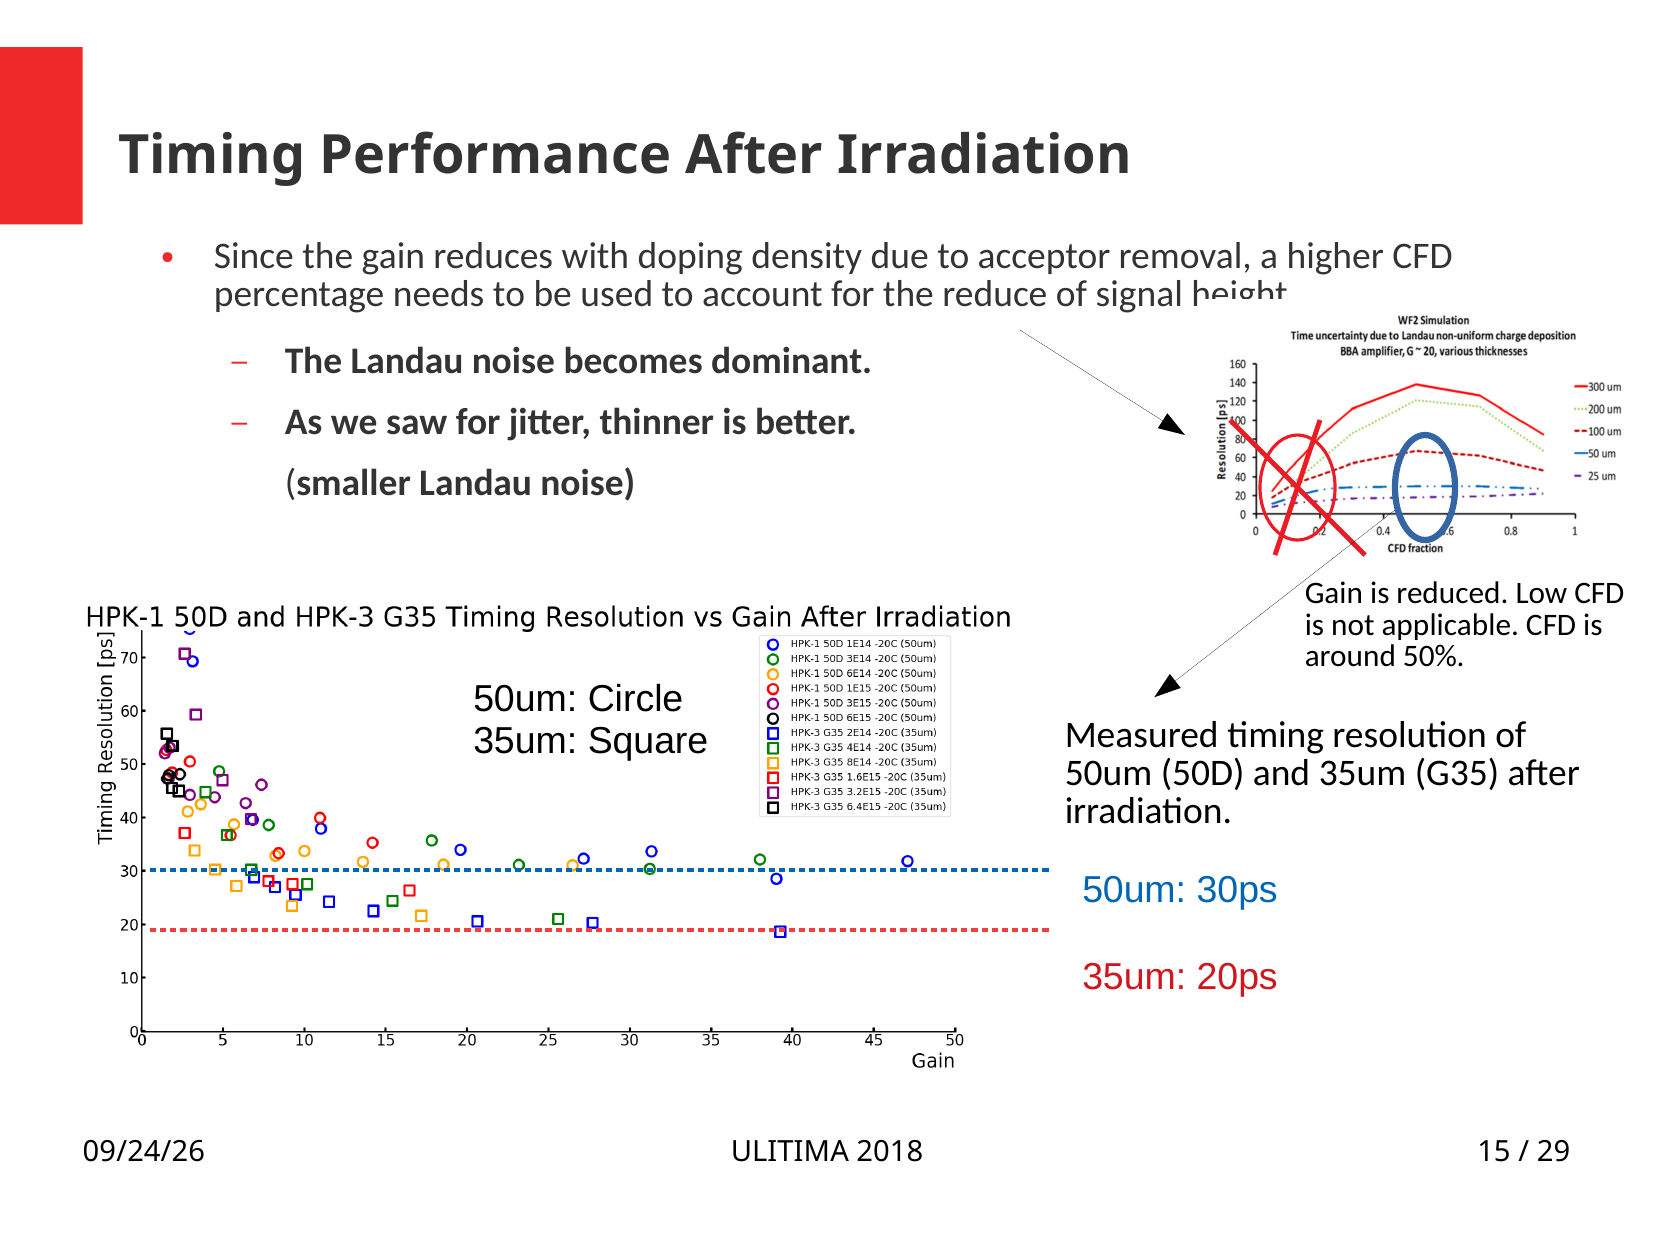

# Timing Performance After Irradiation
Since the gain reduces with doping density due to acceptor removal, a higher CFD percentage needs to be used to account for the reduce of signal height.
The Landau noise becomes dominant.
As we saw for jitter, thinner is better.
(smaller Landau noise)
Gain is reduced. Low CFD is not applicable. CFD is around 50%.
50um: Circle
35um: Square
Measured timing resolution of 50um (50D) and 35um (G35) after irradiation.
50um: 30ps
35um: 20ps
ULITIMA 2018
15